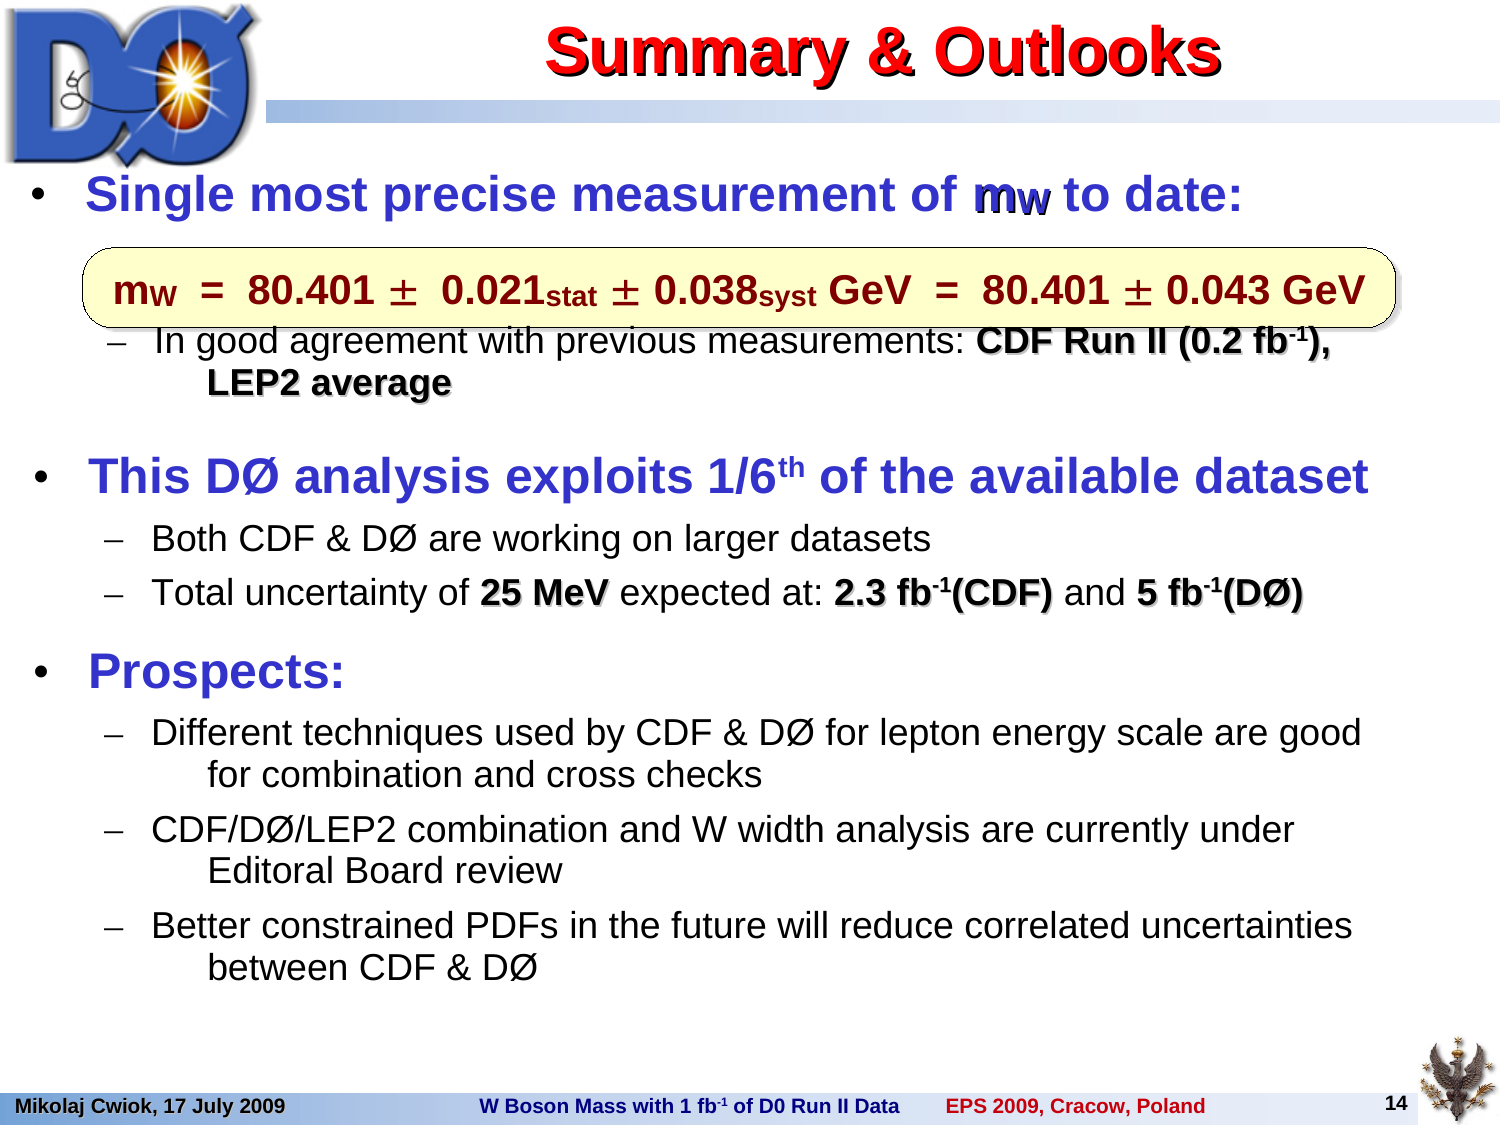

# Summary & Outlooks
Single most precise measurement of mW to date:
In good agreement with previous measurements: CDF Run II (0.2 fb-1), LEP2 average
This DØ analysis exploits 1/6th of the available dataset
Both CDF & DØ are working on larger datasets
Total uncertainty of 25 MeV expected at: 2.3 fb-1(CDF) and 5 fb-1(DØ)
Prospects:
Different techniques used by CDF & DØ for lepton energy scale are good for combination and cross checks
CDF/DØ/LEP2 combination and W width analysis are currently under Editoral Board review
Better constrained PDFs in the future will reduce correlated uncertainties between CDF & DØ
mW = 80.401  0.021stat  0.038syst GeV = 80.401  0.043 GeV
14